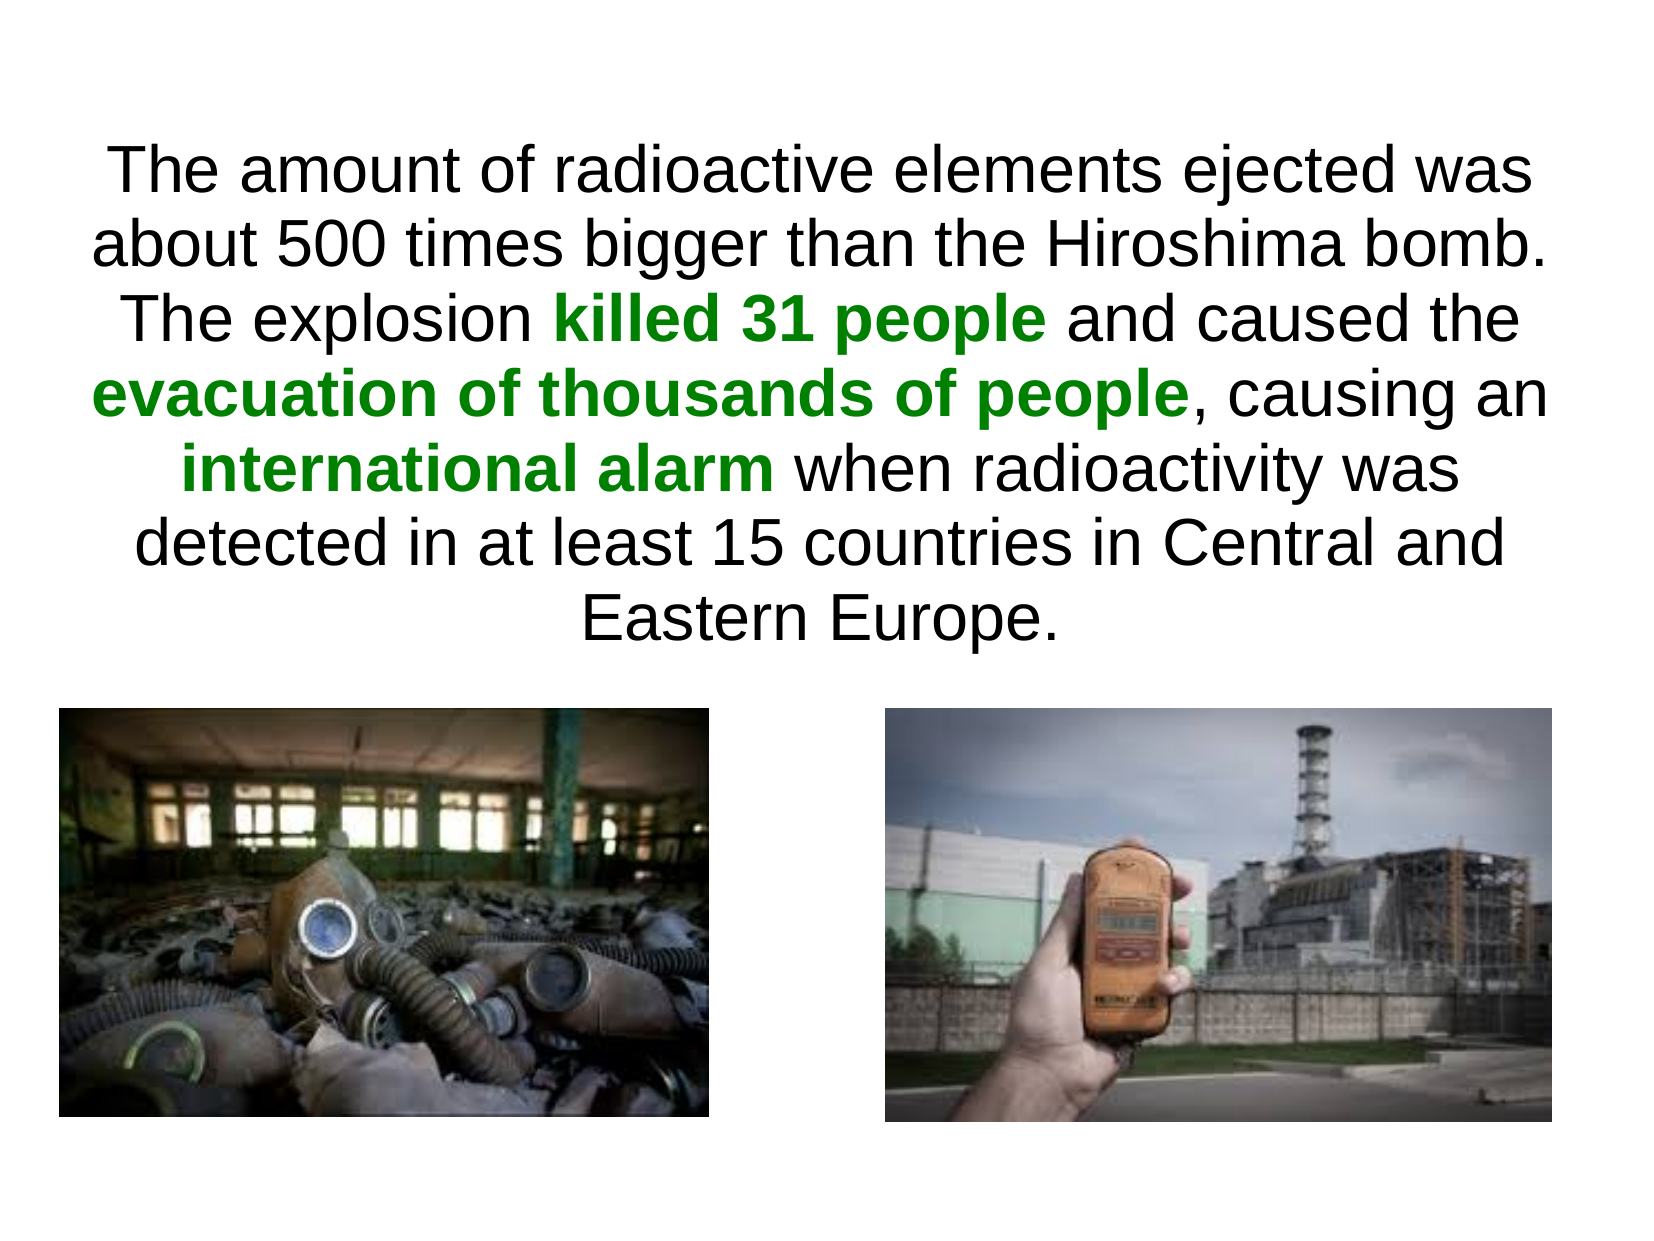

# The amount of radioactive elements ejected was about 500 times bigger than the Hiroshima bomb. The explosion killed 31 people and caused the evacuation of thousands of people, causing an international alarm when radioactivity was detected in at least 15 countries in Central and Eastern Europe.